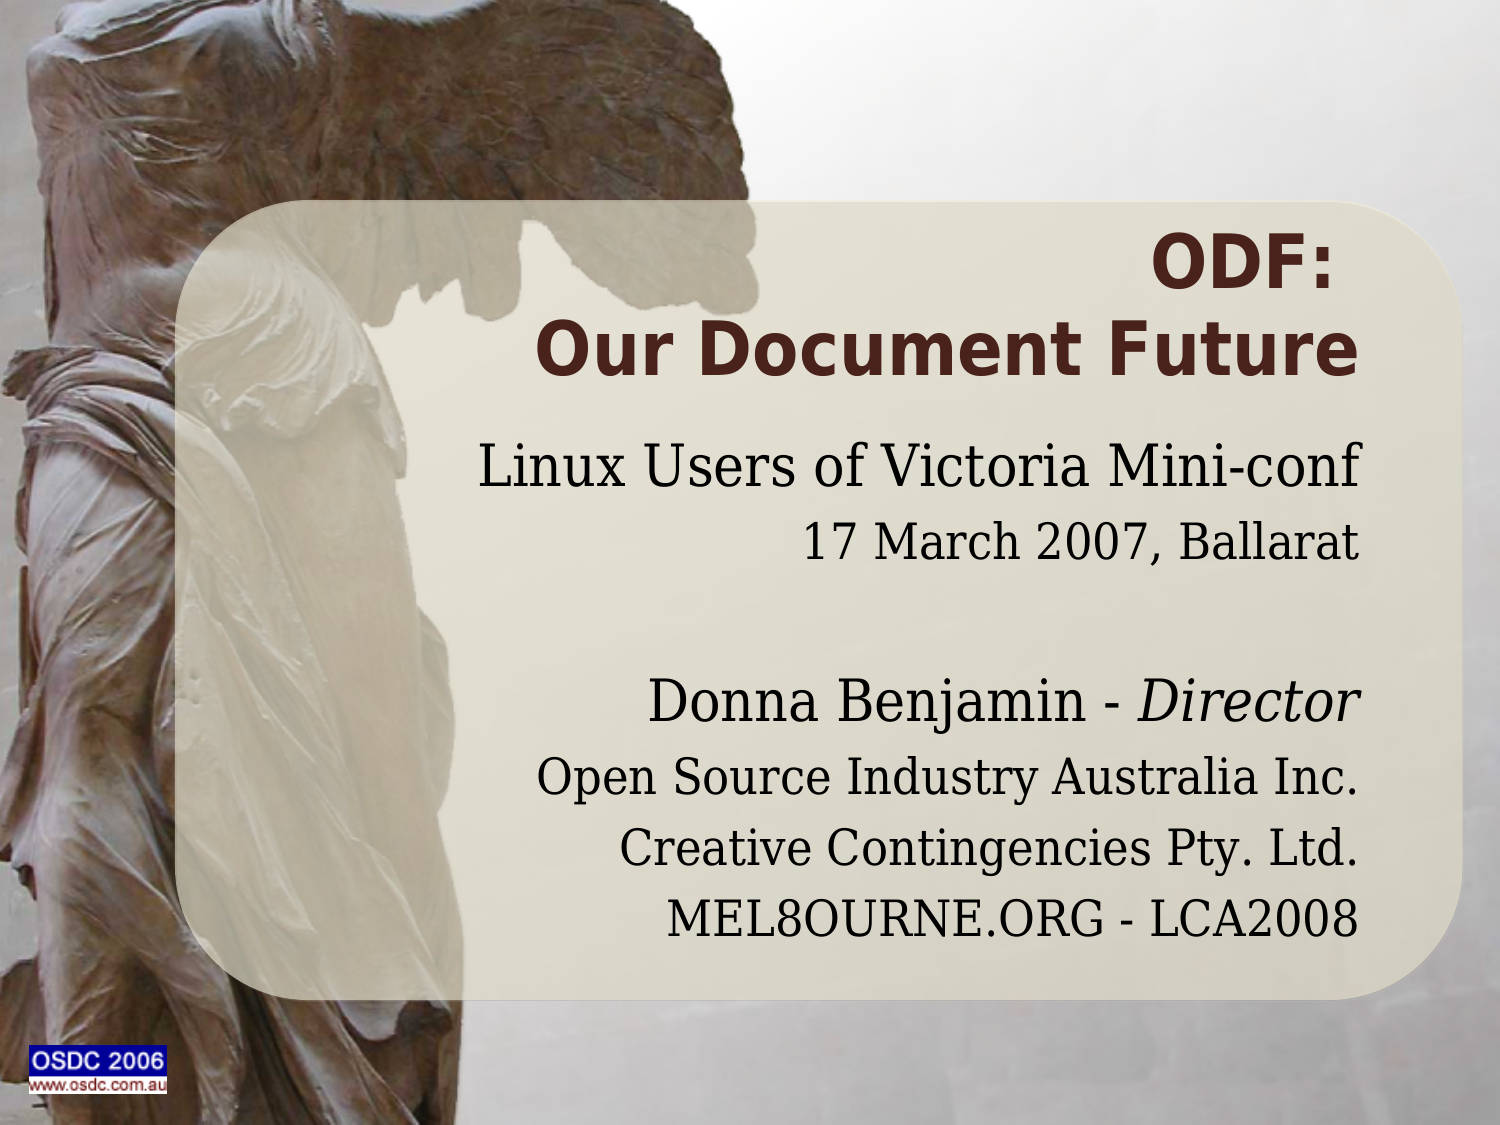

# ODF: Our Document Future
Linux Users of Victoria Mini-conf
17 March 2007, Ballarat
Donna Benjamin - Director
Open Source Industry Australia Inc.
Creative Contingencies Pty. Ltd.
MEL8OURNE.ORG - LCA2008